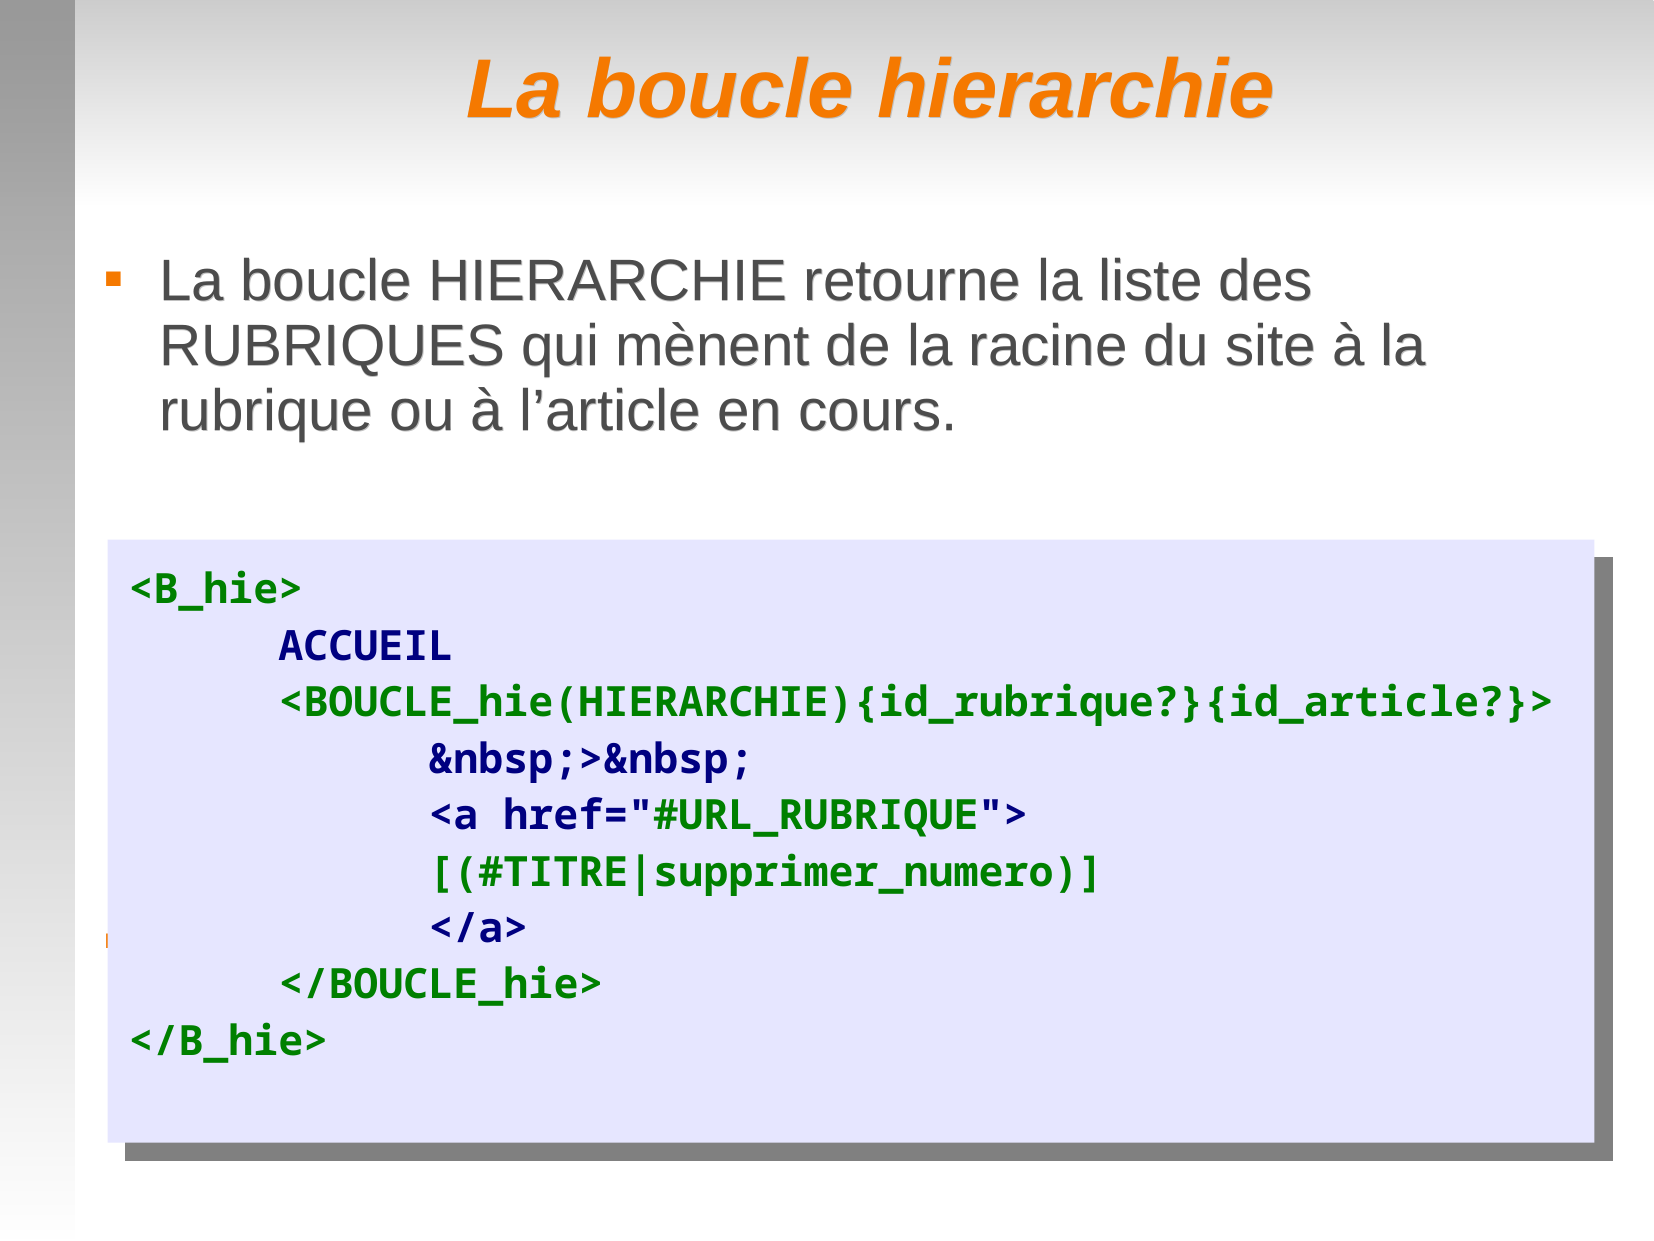

# La boucle hierarchie
La boucle HIERARCHIE retourne la liste des RUBRIQUES qui mènent de la racine du site à la rubrique ou à l’article en cours.
Elle permets notamment d'afficher le fil d'ariane du site
<B_hie>
	ACCUEIL
	<BOUCLE_hie(HIERARCHIE){id_rubrique?}{id_article?}>
		&nbsp;>&nbsp;
		<a href="#URL_RUBRIQUE">
		[(#TITRE|supprimer_numero)]
		</a>
	</BOUCLE_hie>
</B_hie>